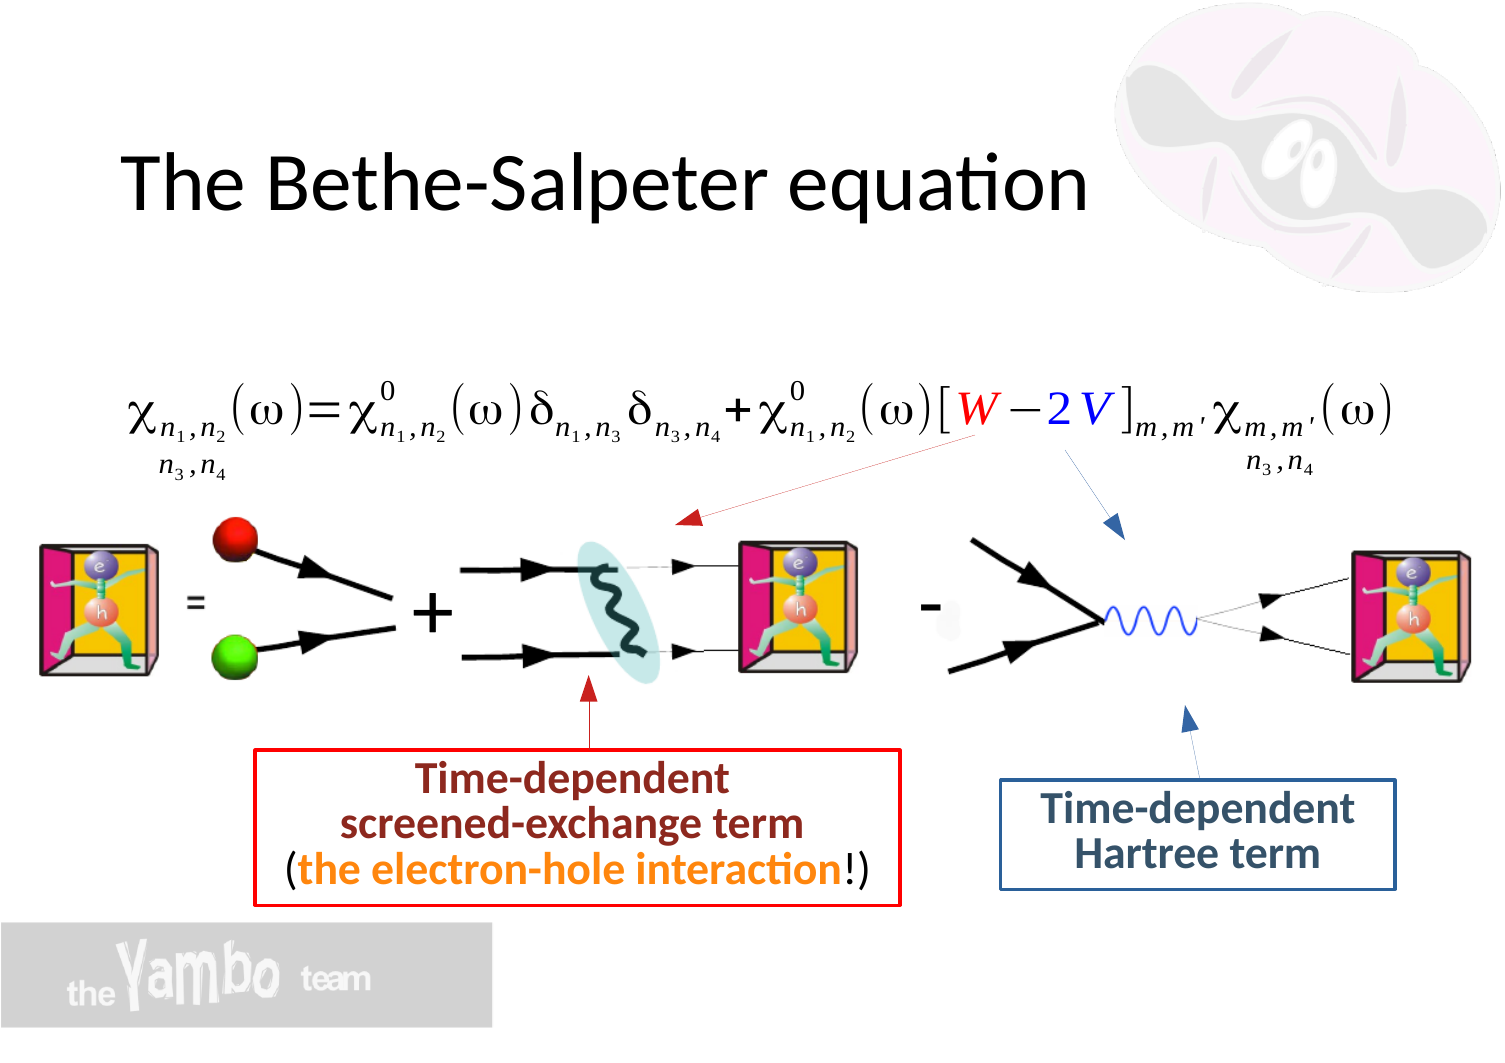

The Bethe-Salpeter equation
-
+
+
Time-dependent
screened-exchange term
(the electron-hole interaction!)
Time-dependent Hartree term